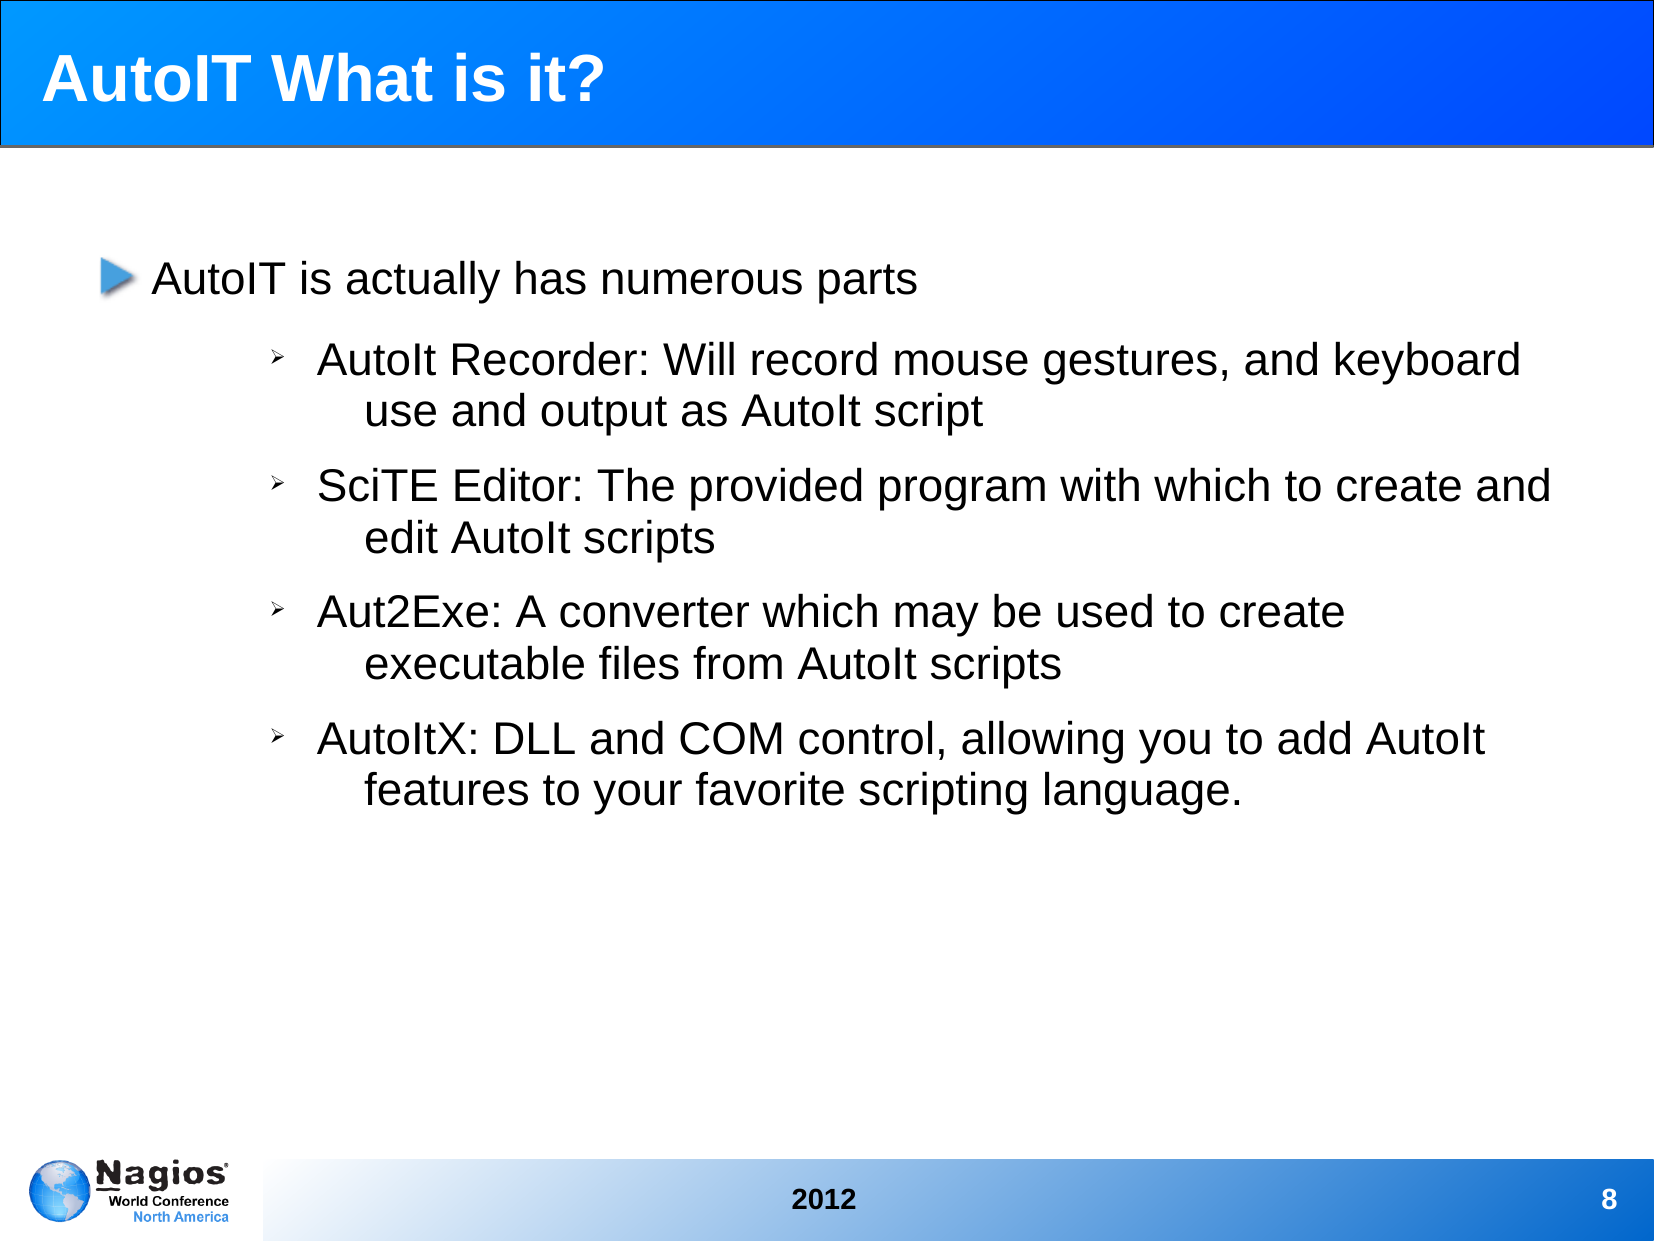

# AutoIT What is it?
AutoIT is actually has numerous parts
AutoIt Recorder: Will record mouse gestures, and keyboard use and output as AutoIt script
SciTE Editor: The provided program with which to create and edit AutoIt scripts
Aut2Exe: A converter which may be used to create executable files from AutoIt scripts
AutoItX: DLL and COM control, allowing you to add AutoIt features to your favorite scripting language.
2011
8